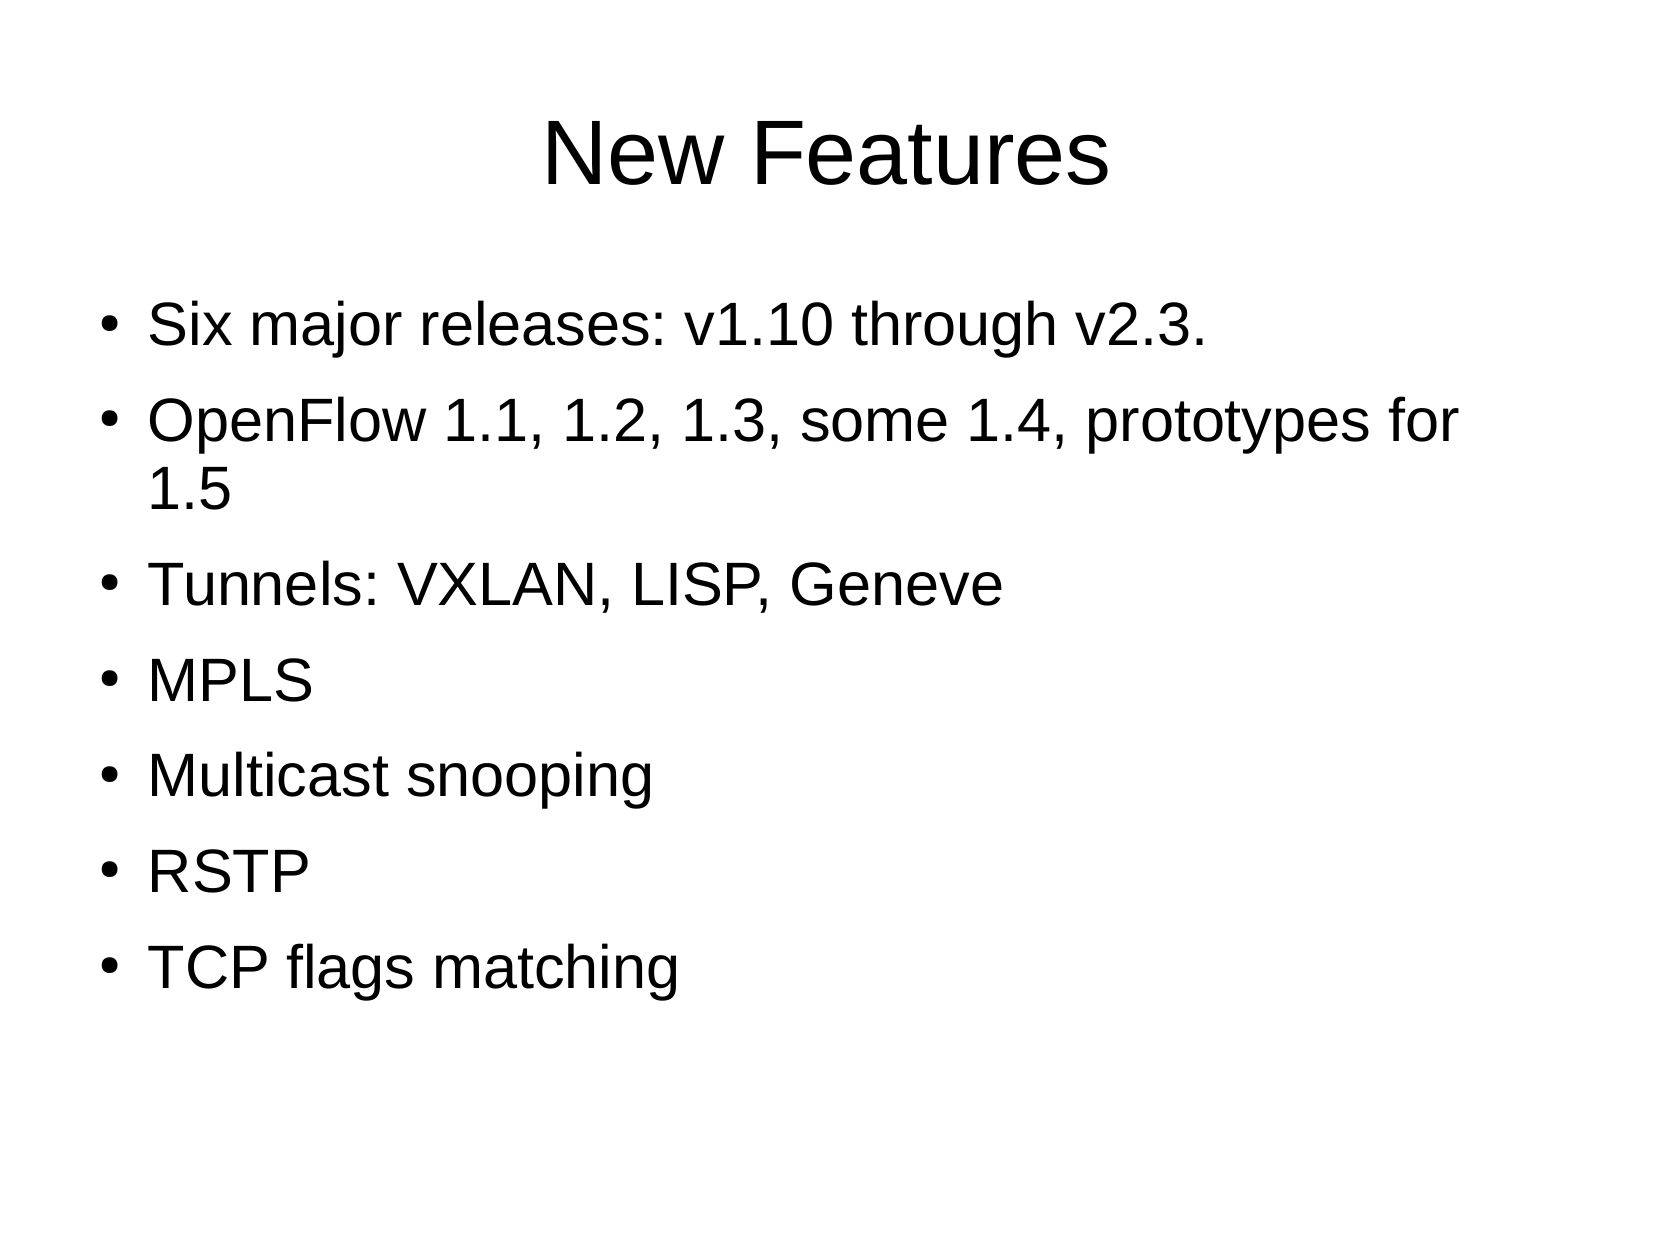

# New Features
Six major releases: v1.10 through v2.3.
OpenFlow 1.1, 1.2, 1.3, some 1.4, prototypes for 1.5
Tunnels: VXLAN, LISP, Geneve
MPLS
Multicast snooping
RSTP
TCP flags matching